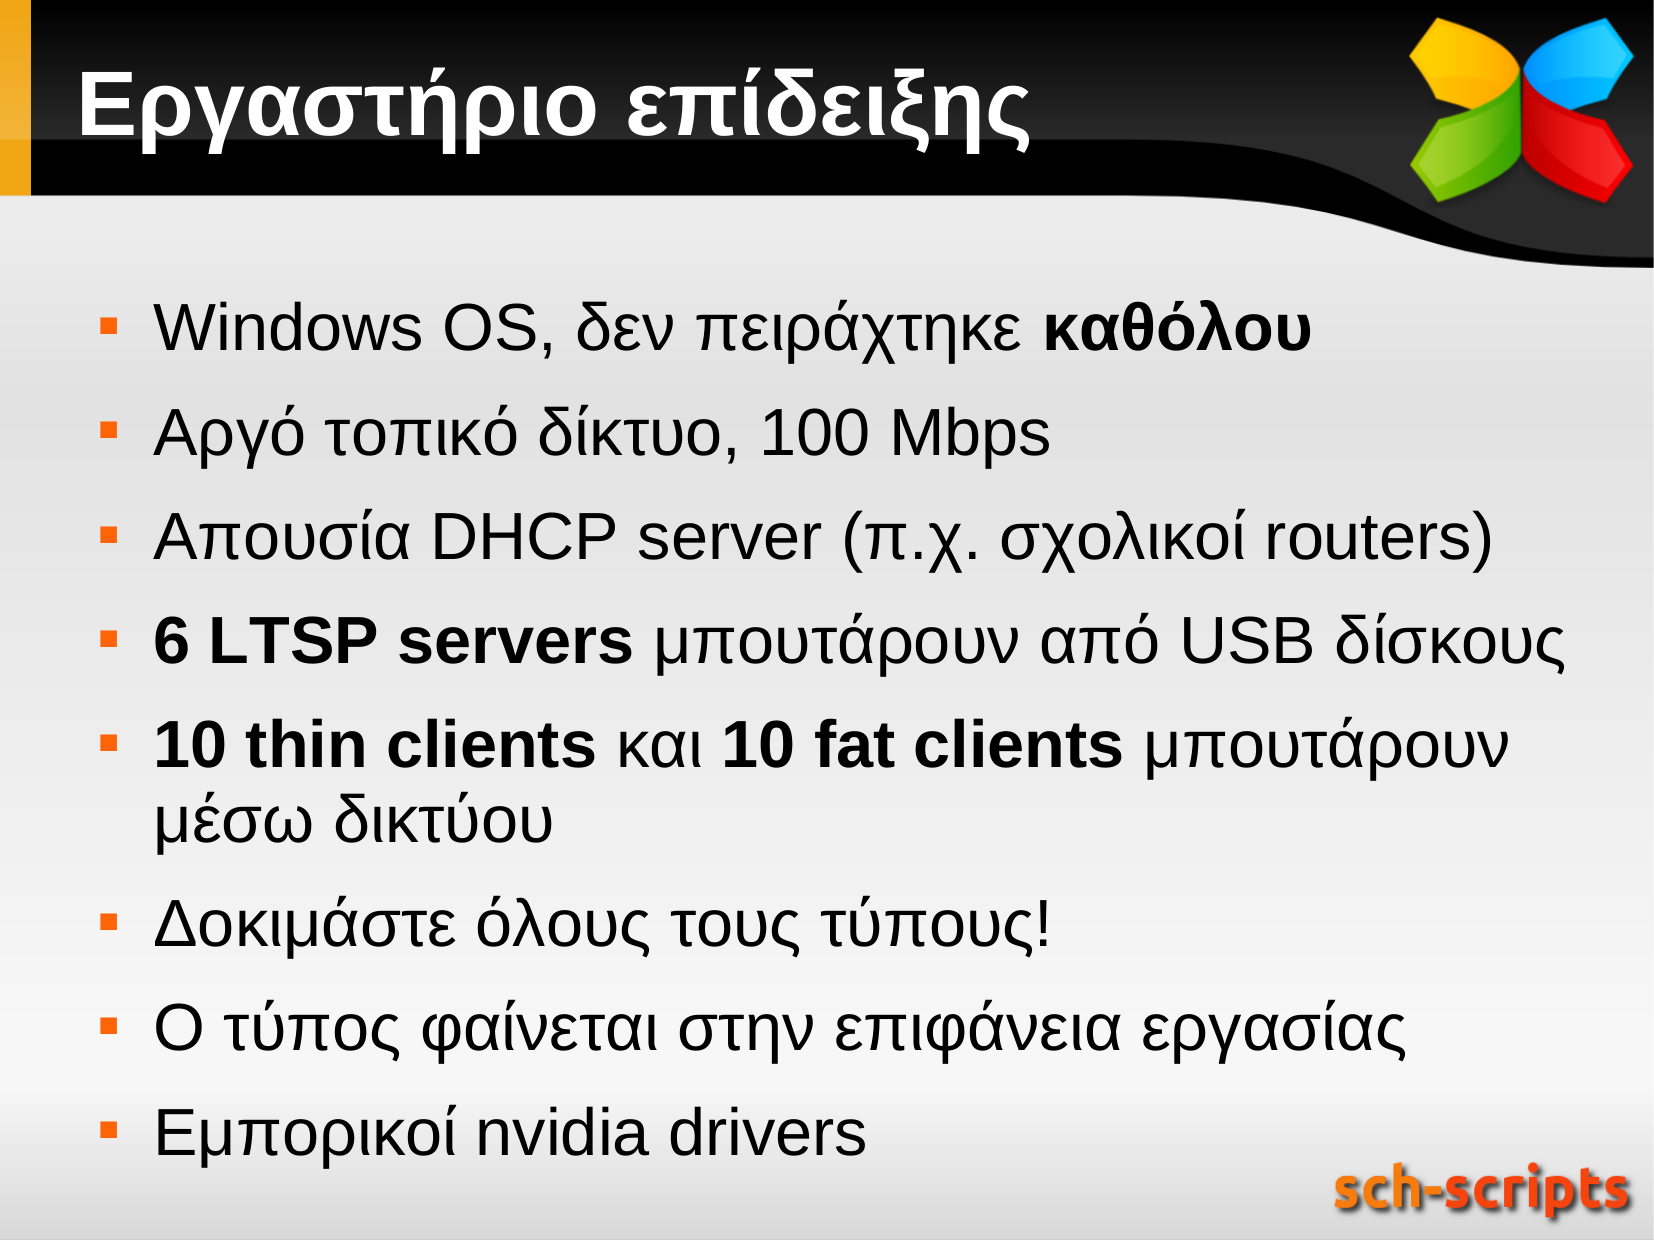

# Εργαστήριο επίδειξης
Windows OS, δεν πειράχτηκε καθόλου
Αργό τοπικό δίκτυο, 100 Mbps
Απουσία DHCP server (π.χ. σχολικοί routers)
6 LTSP servers μπουτάρουν από USB δίσκους
10 thin clients και 10 fat clients μπουτάρουν μέσω δικτύου
Δοκιμάστε όλους τους τύπους!
Ο τύπος φαίνεται στην επιφάνεια εργασίας
Εμπορικοί nvidia drivers